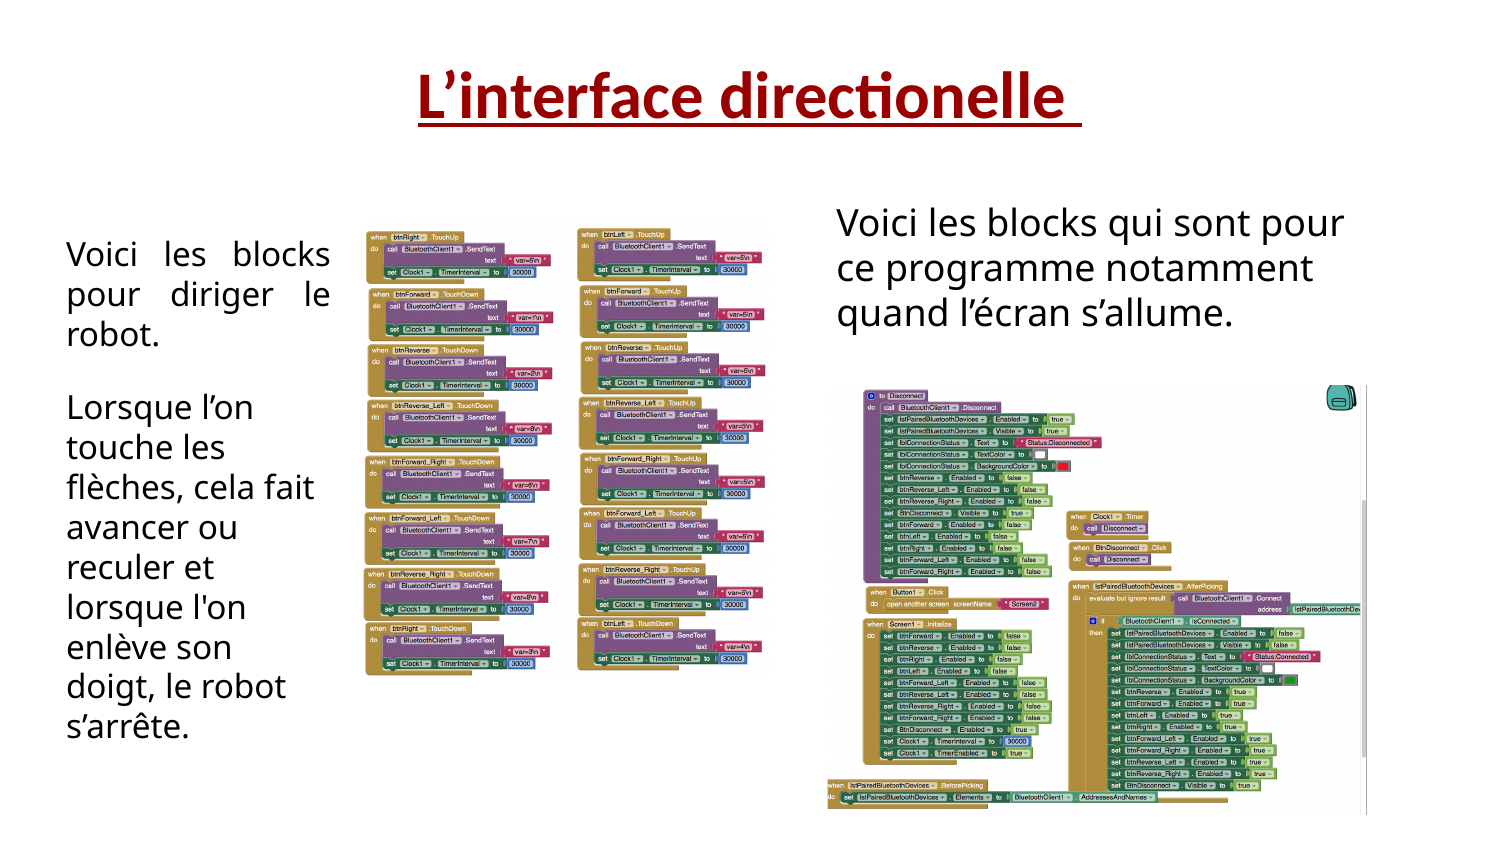

# L’interface directionelle
Voici les blocks qui sont pour ce programme notamment quand l’écran s’allume.
Voici les blocks pour diriger le robot.
Lorsque l’on touche les flèches, cela fait avancer ou reculer et lorsque l'on enlève son doigt, le robot s’arrête.